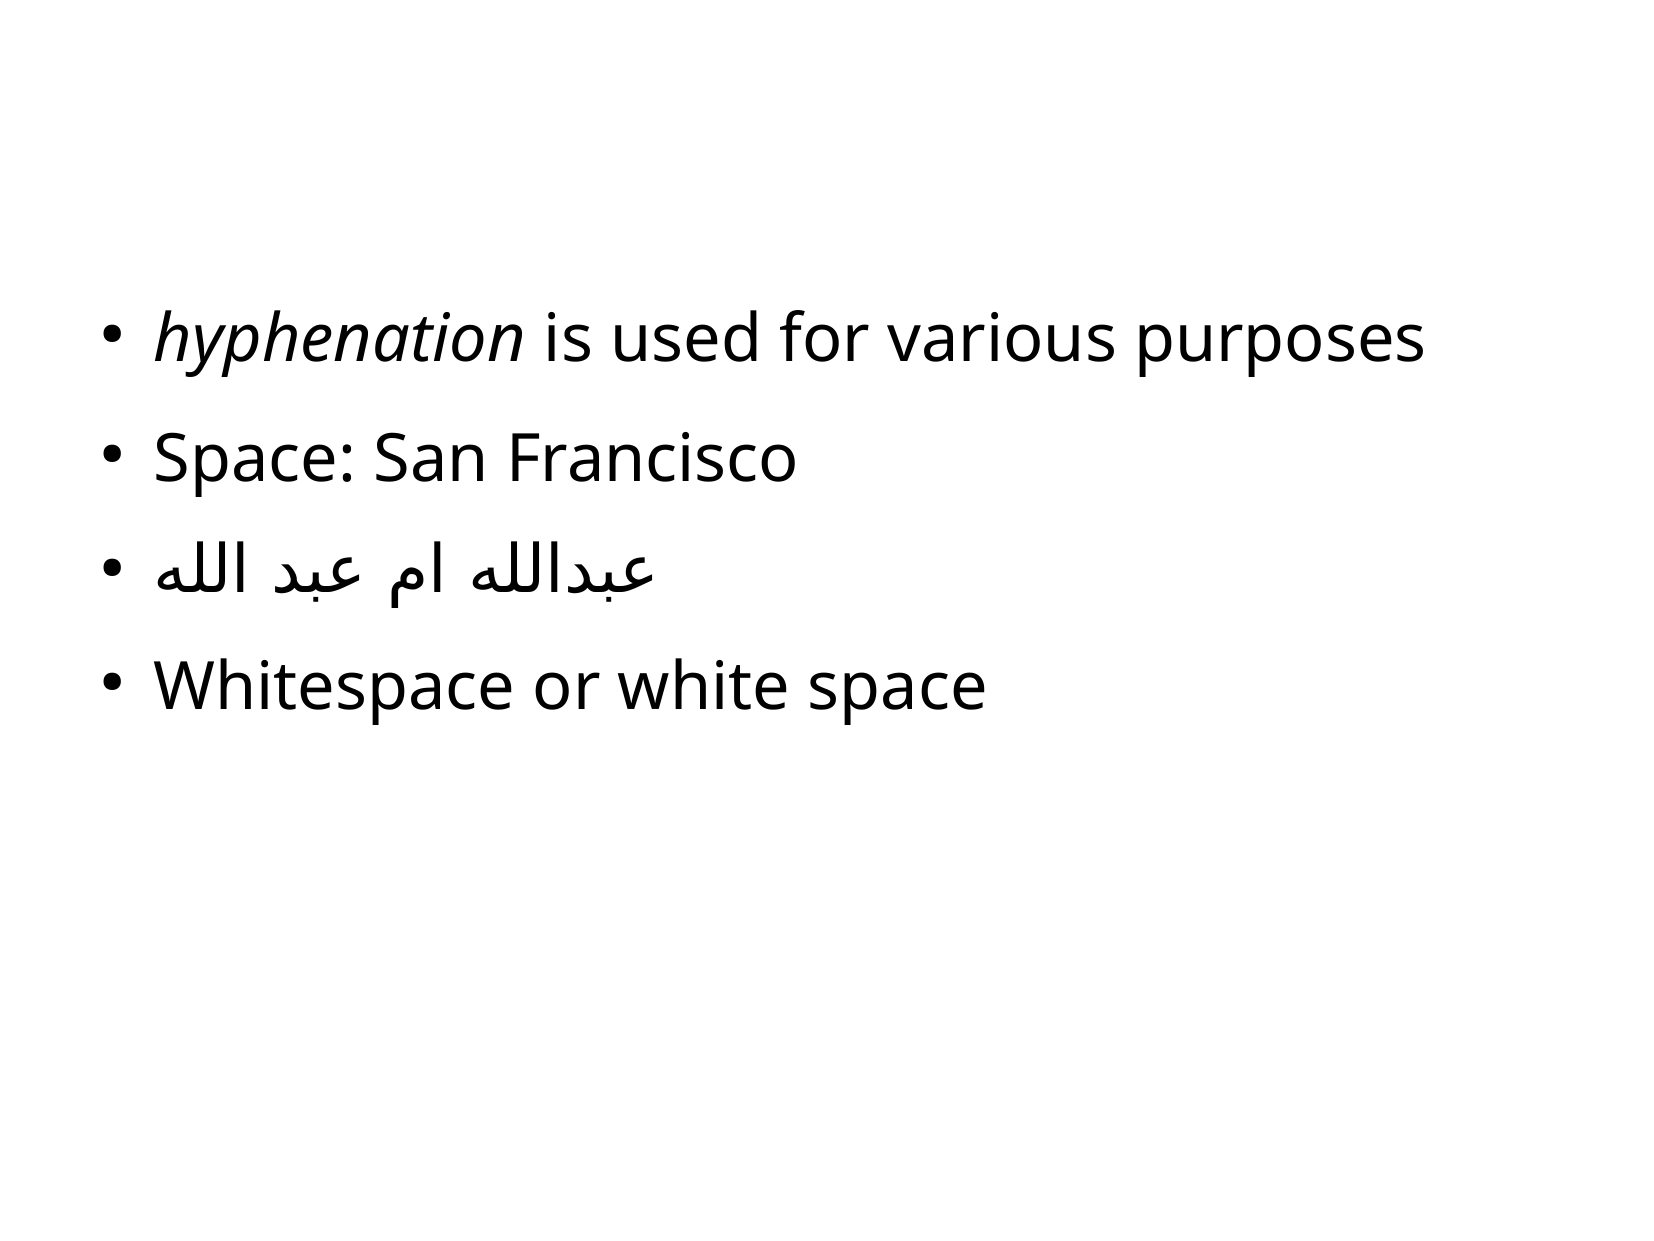

#
hyphenation is used for various purposes
Space: San Francisco
عبدالله ام عبد الله
Whitespace or white space